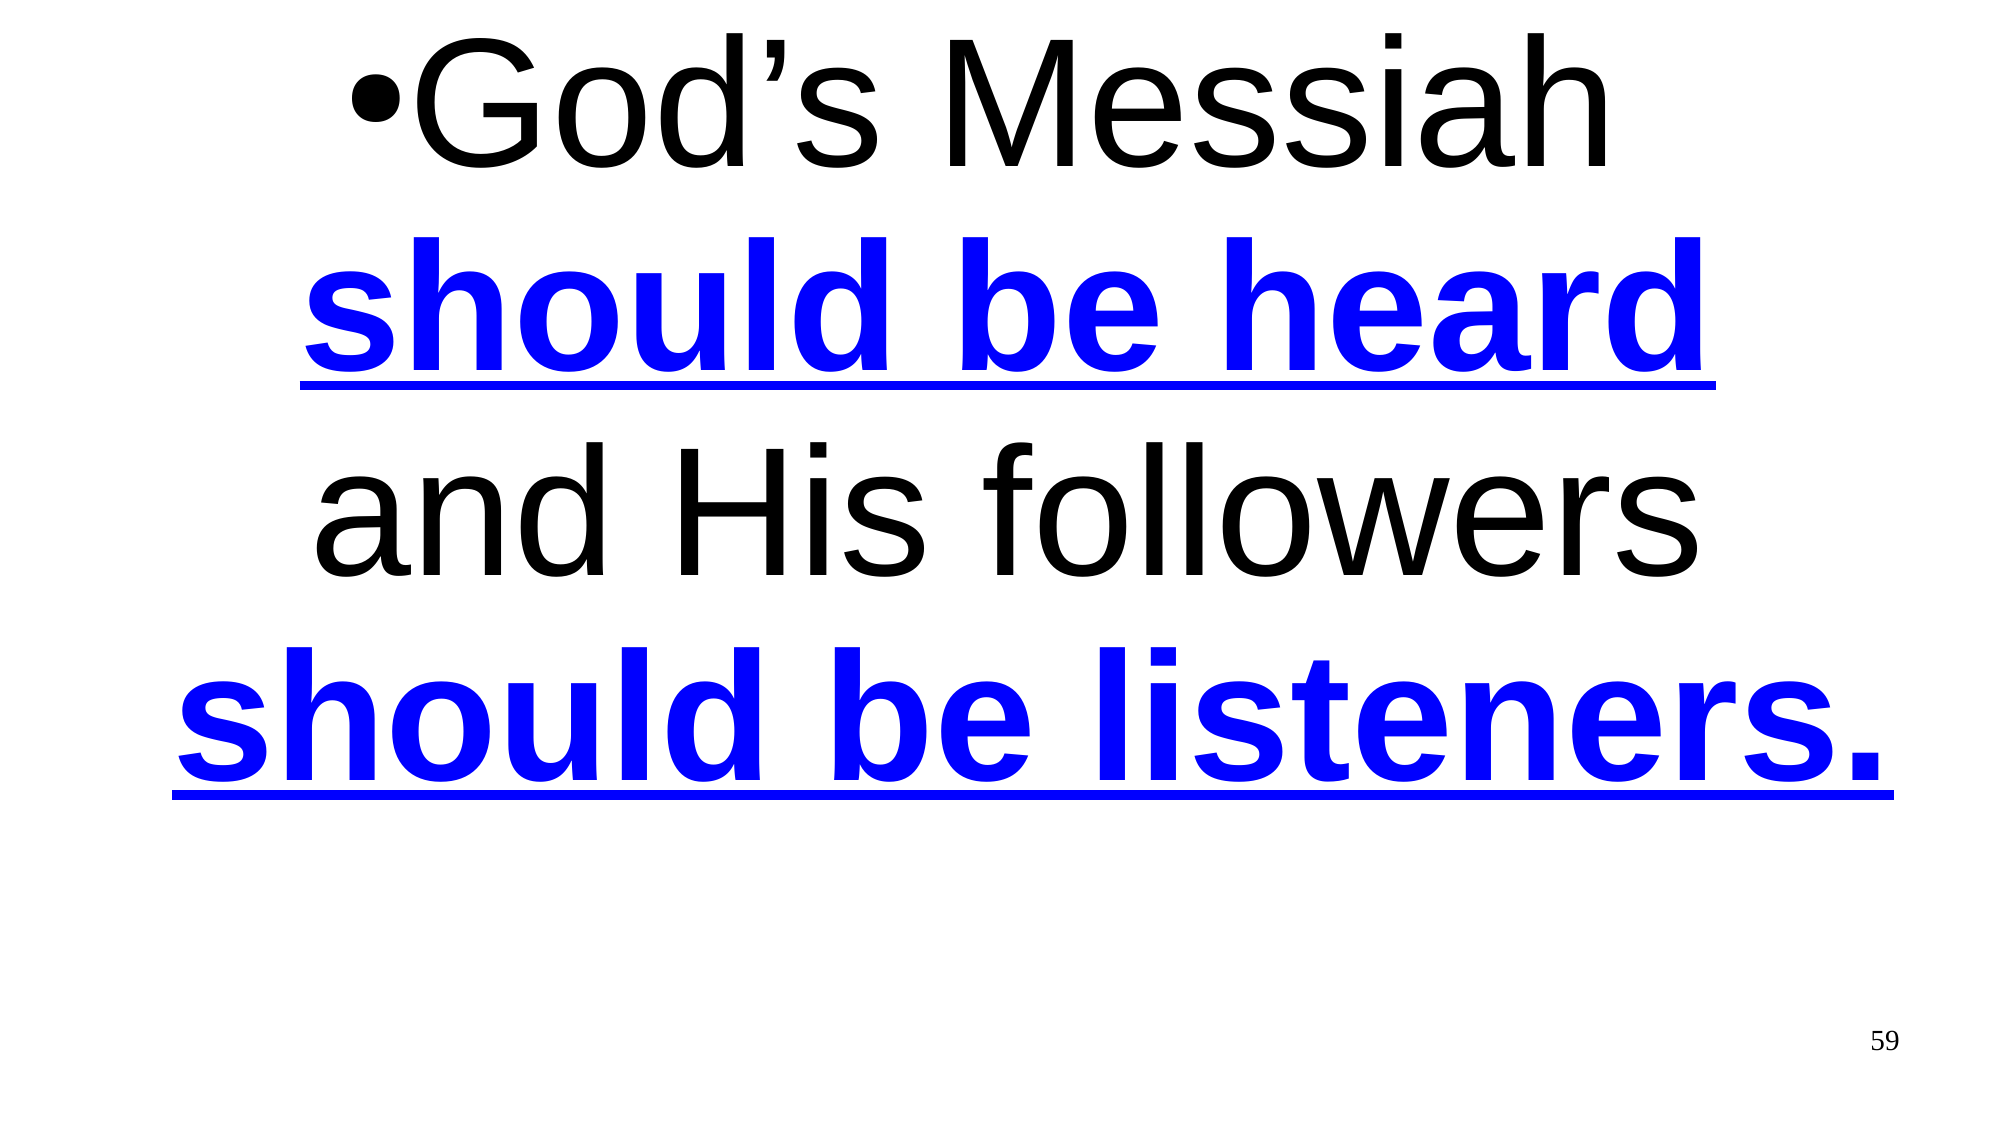

# God’s Messiah should be heard and His followers should be listeners.
59